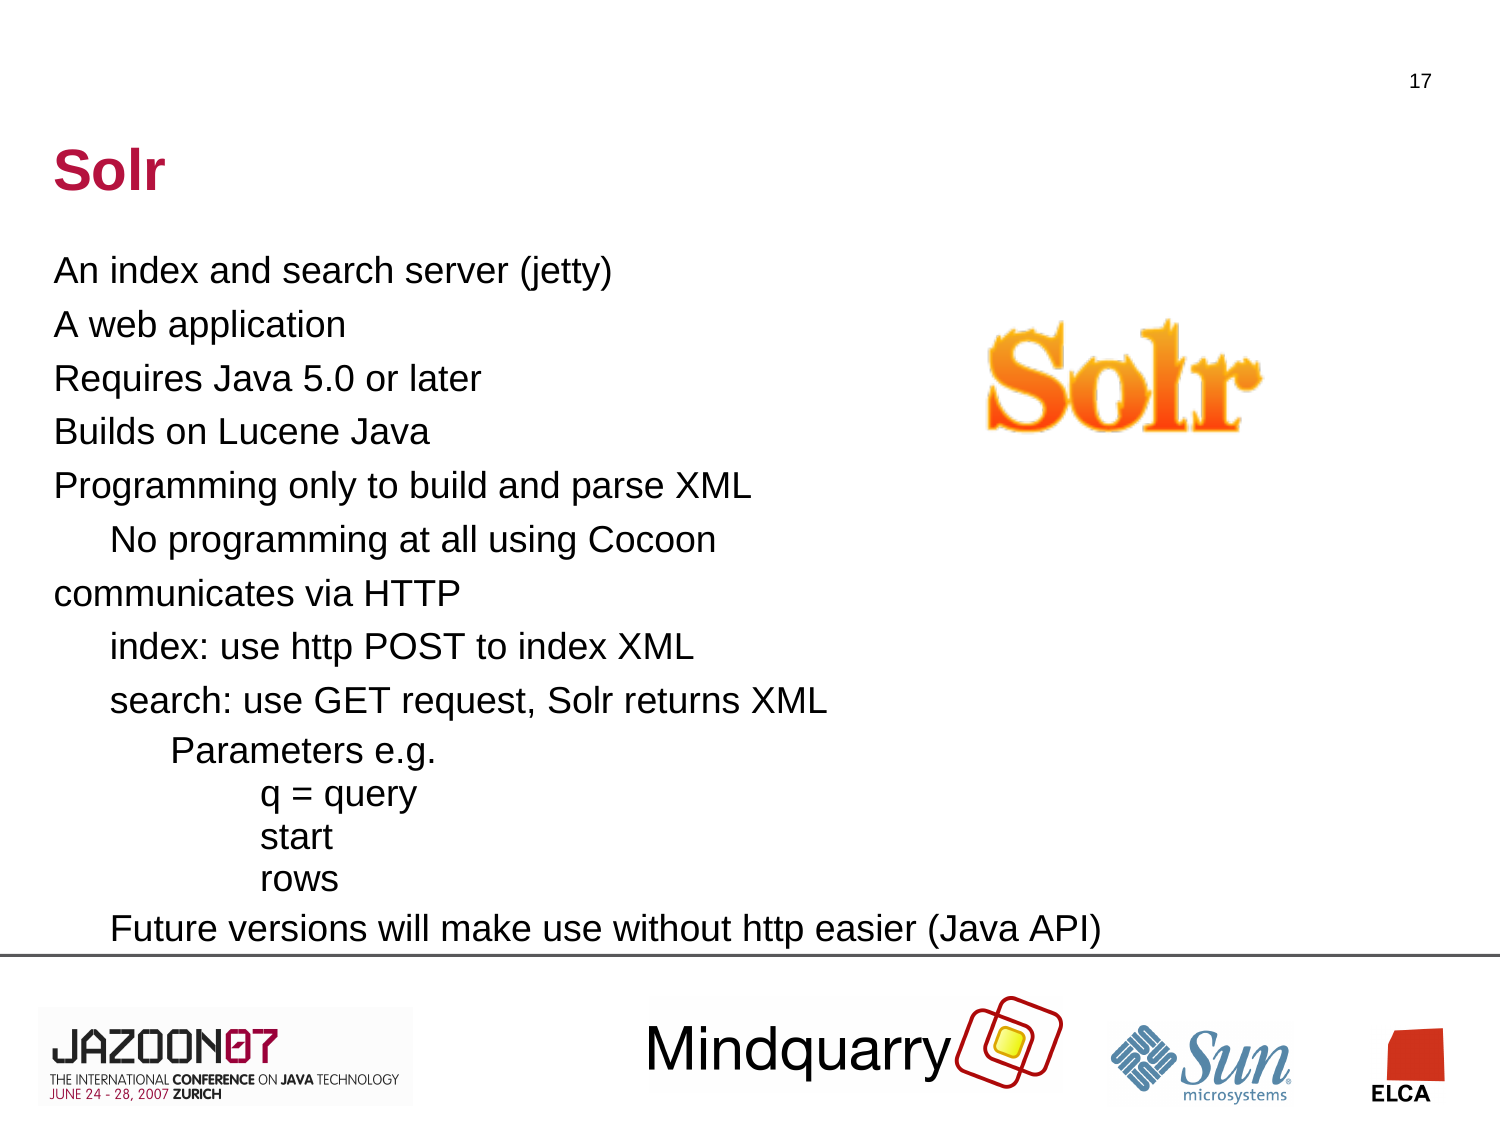

17
# Solr
An index and search server (jetty)
A web application
Requires Java 5.0 or later
Builds on Lucene Java
Programming only to build and parse XML
No programming at all using Cocoon
communicates via HTTP
index: use http POST to index XML
search: use GET request, Solr returns XML
Parameters e.g.
q = query
start
rows
Future versions will make use without http easier (Java API)